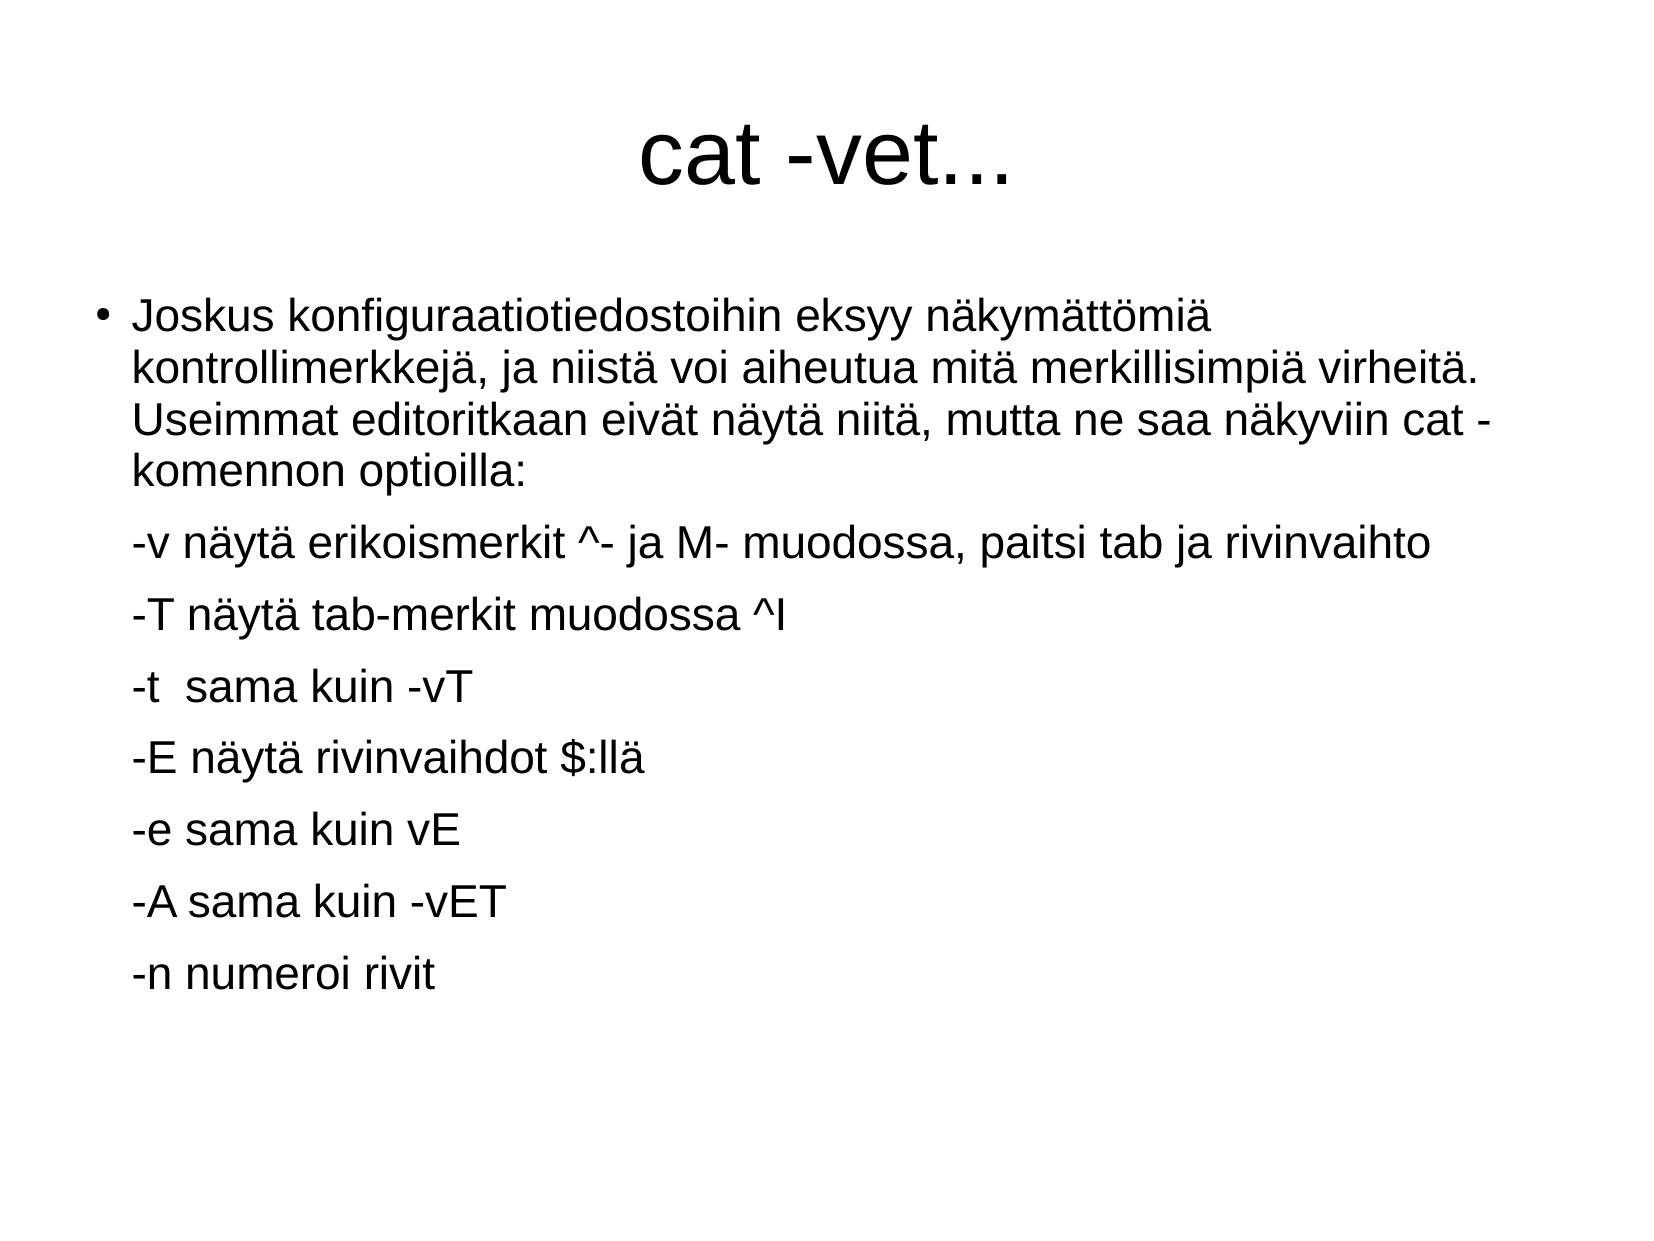

# cat -vet...
Joskus konfiguraatiotiedostoihin eksyy näkymättömiä kontrollimerkkejä, ja niistä voi aiheutua mitä merkillisimpiä virheitä. Useimmat editoritkaan eivät näytä niitä, mutta ne saa näkyviin cat -komennon optioilla:
-v näytä erikoismerkit ^- ja M- muodossa, paitsi tab ja rivinvaihto
-T näytä tab-merkit muodossa ^I
-t sama kuin -vT
-E näytä rivinvaihdot $:llä
-e sama kuin vE
-A sama kuin -vET
-n numeroi rivit